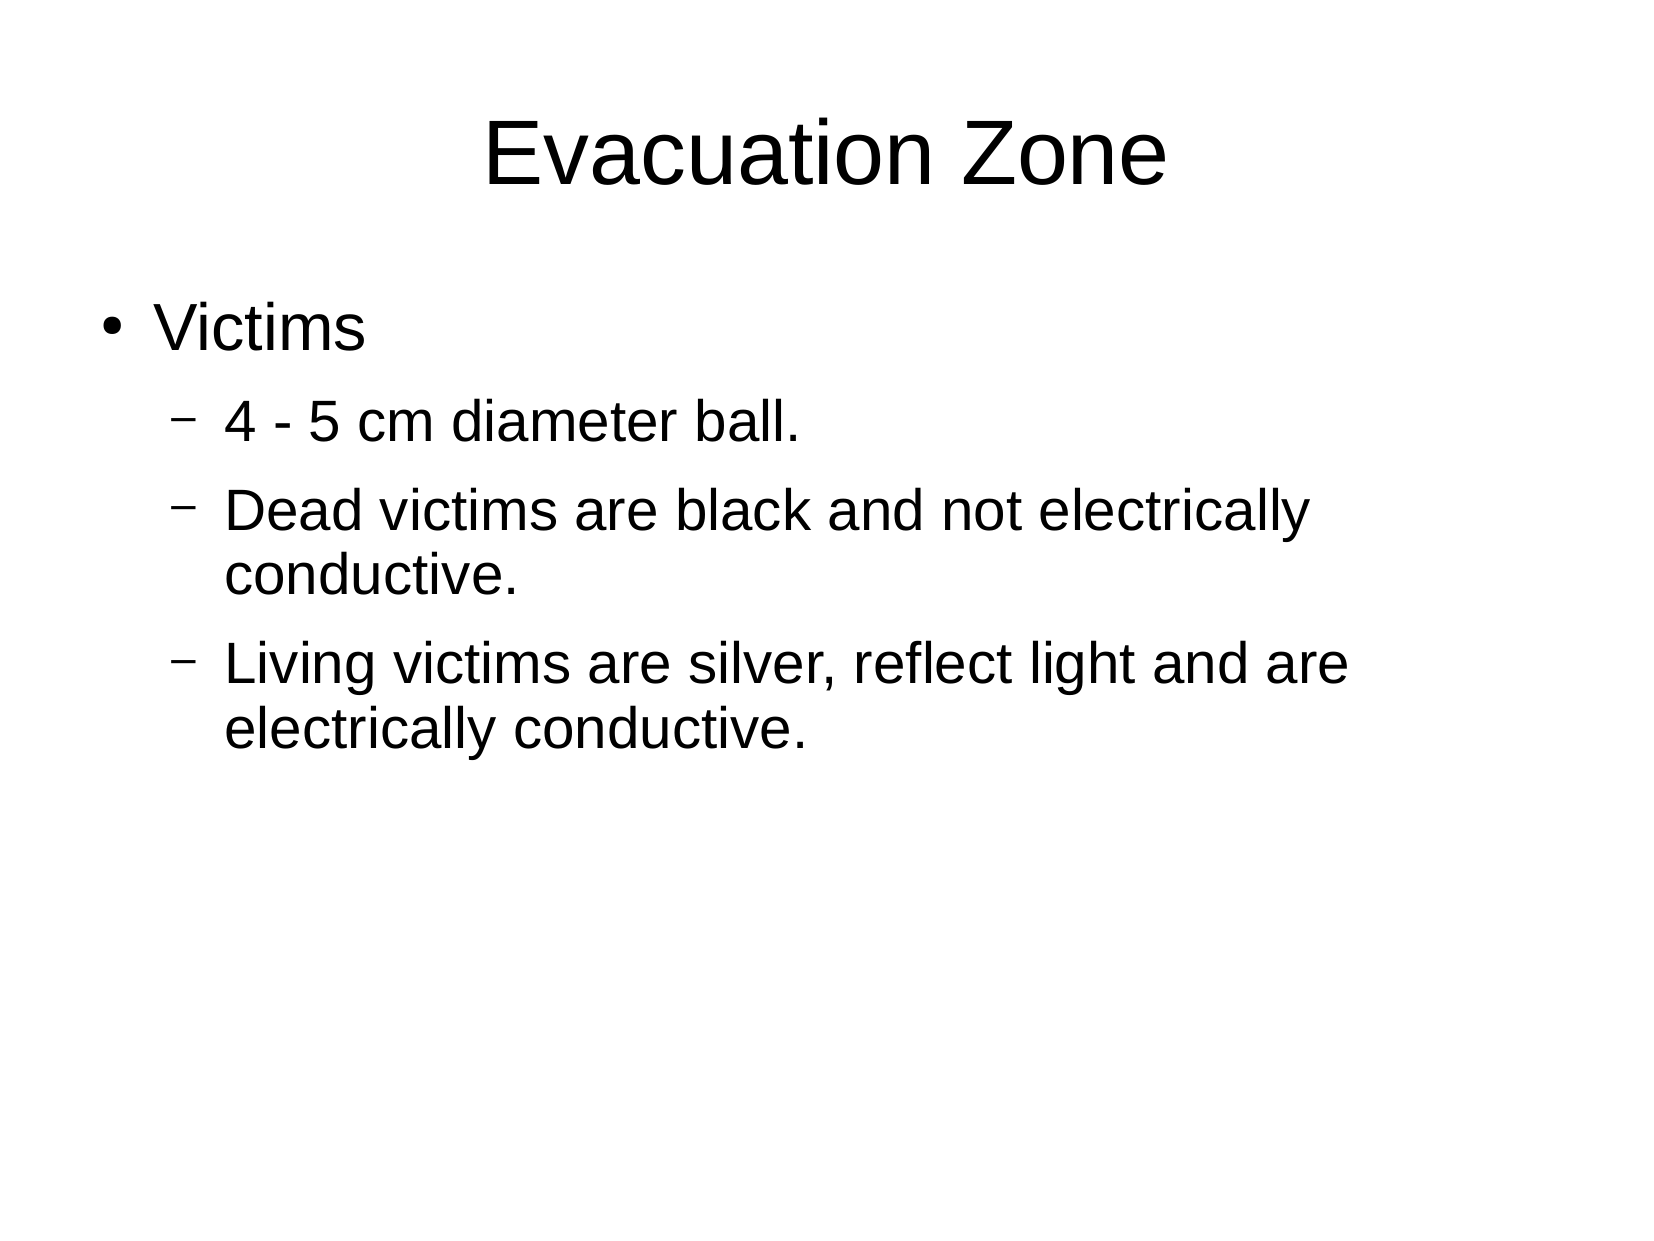

# Evacuation Zone
Victims
4 - 5 cm diameter ball.
Dead victims are black and not electrically conductive.
Living victims are silver, reflect light and are electrically conductive.